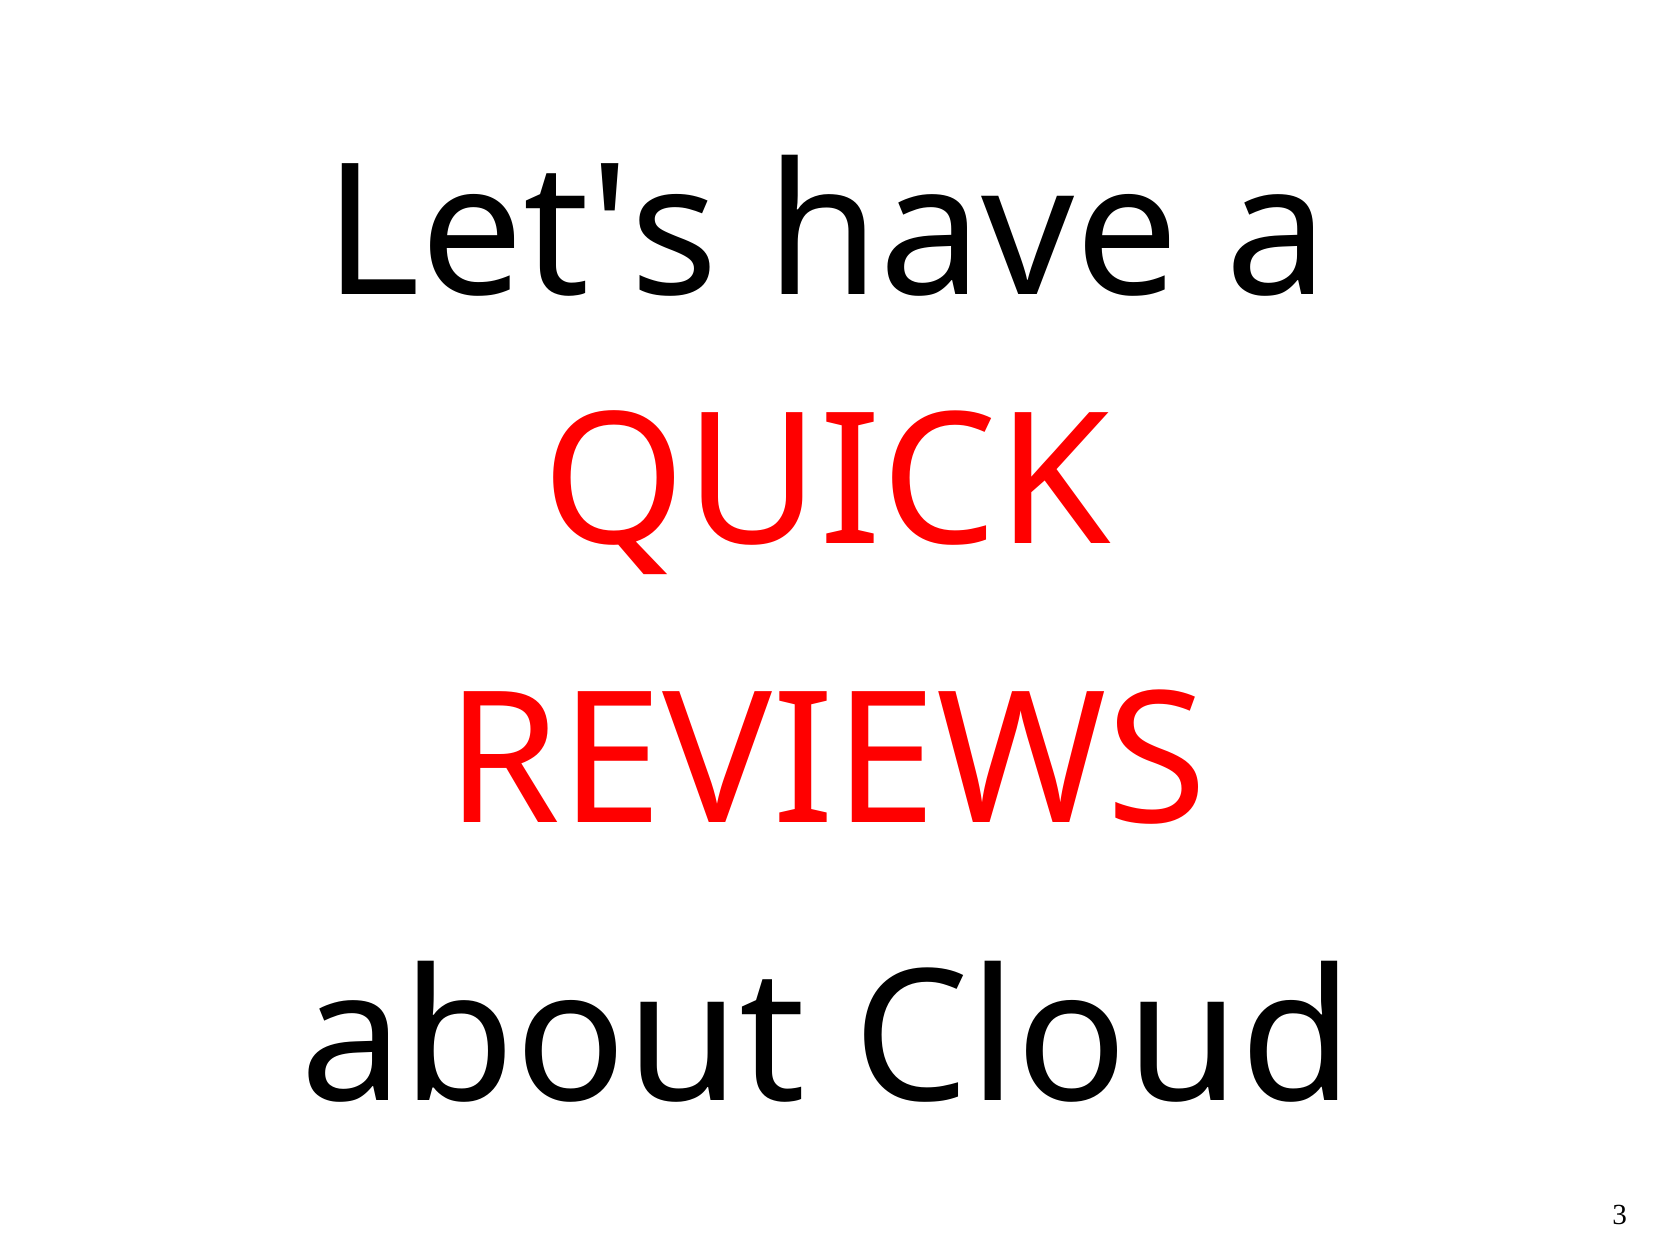

# Let's have a QUICK
REVIEWS
about Cloud
3